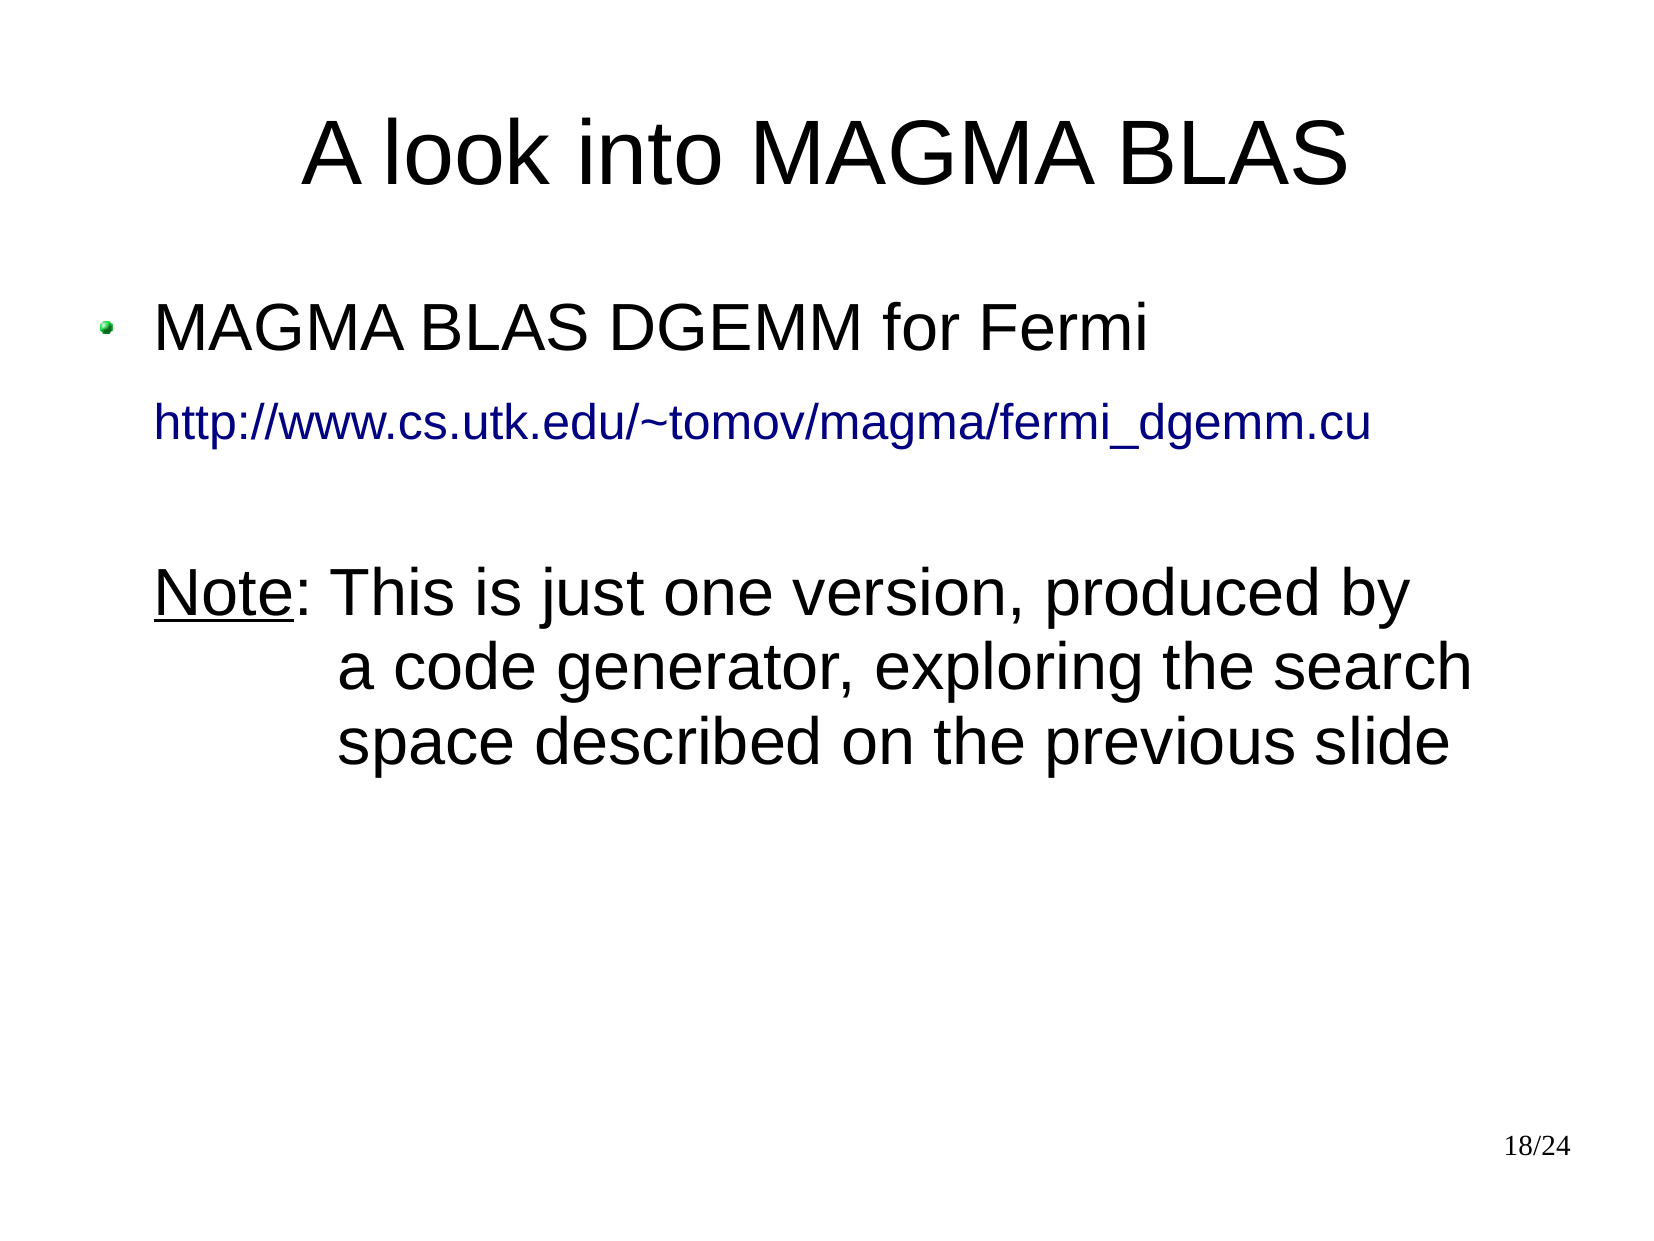

# A look into MAGMA BLAS
MAGMA BLAS DGEMM for Fermi
http://www.cs.utk.edu/~tomov/magma/fermi_dgemm.cu
Note: This is just one version, produced by
 a code generator, exploring the search
 space described on the previous slide
18